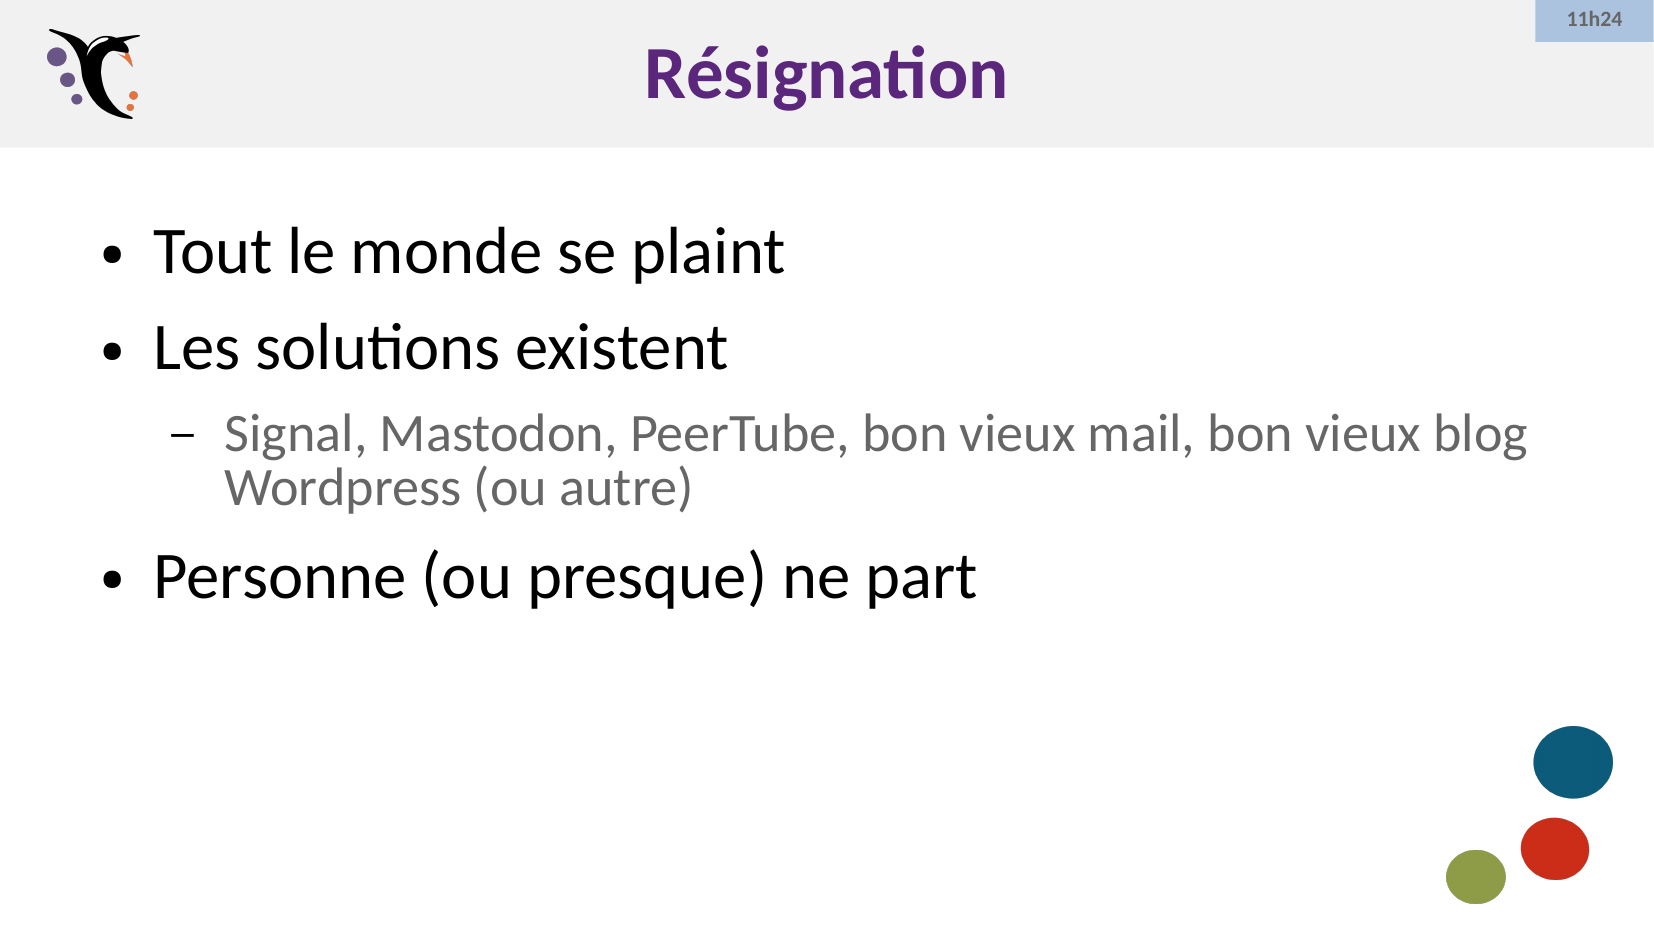

11h24
# Résignation
Tout le monde se plaint
Les solutions existent
Signal, Mastodon, PeerTube, bon vieux mail, bon vieux blog Wordpress (ou autre)
Personne (ou presque) ne part